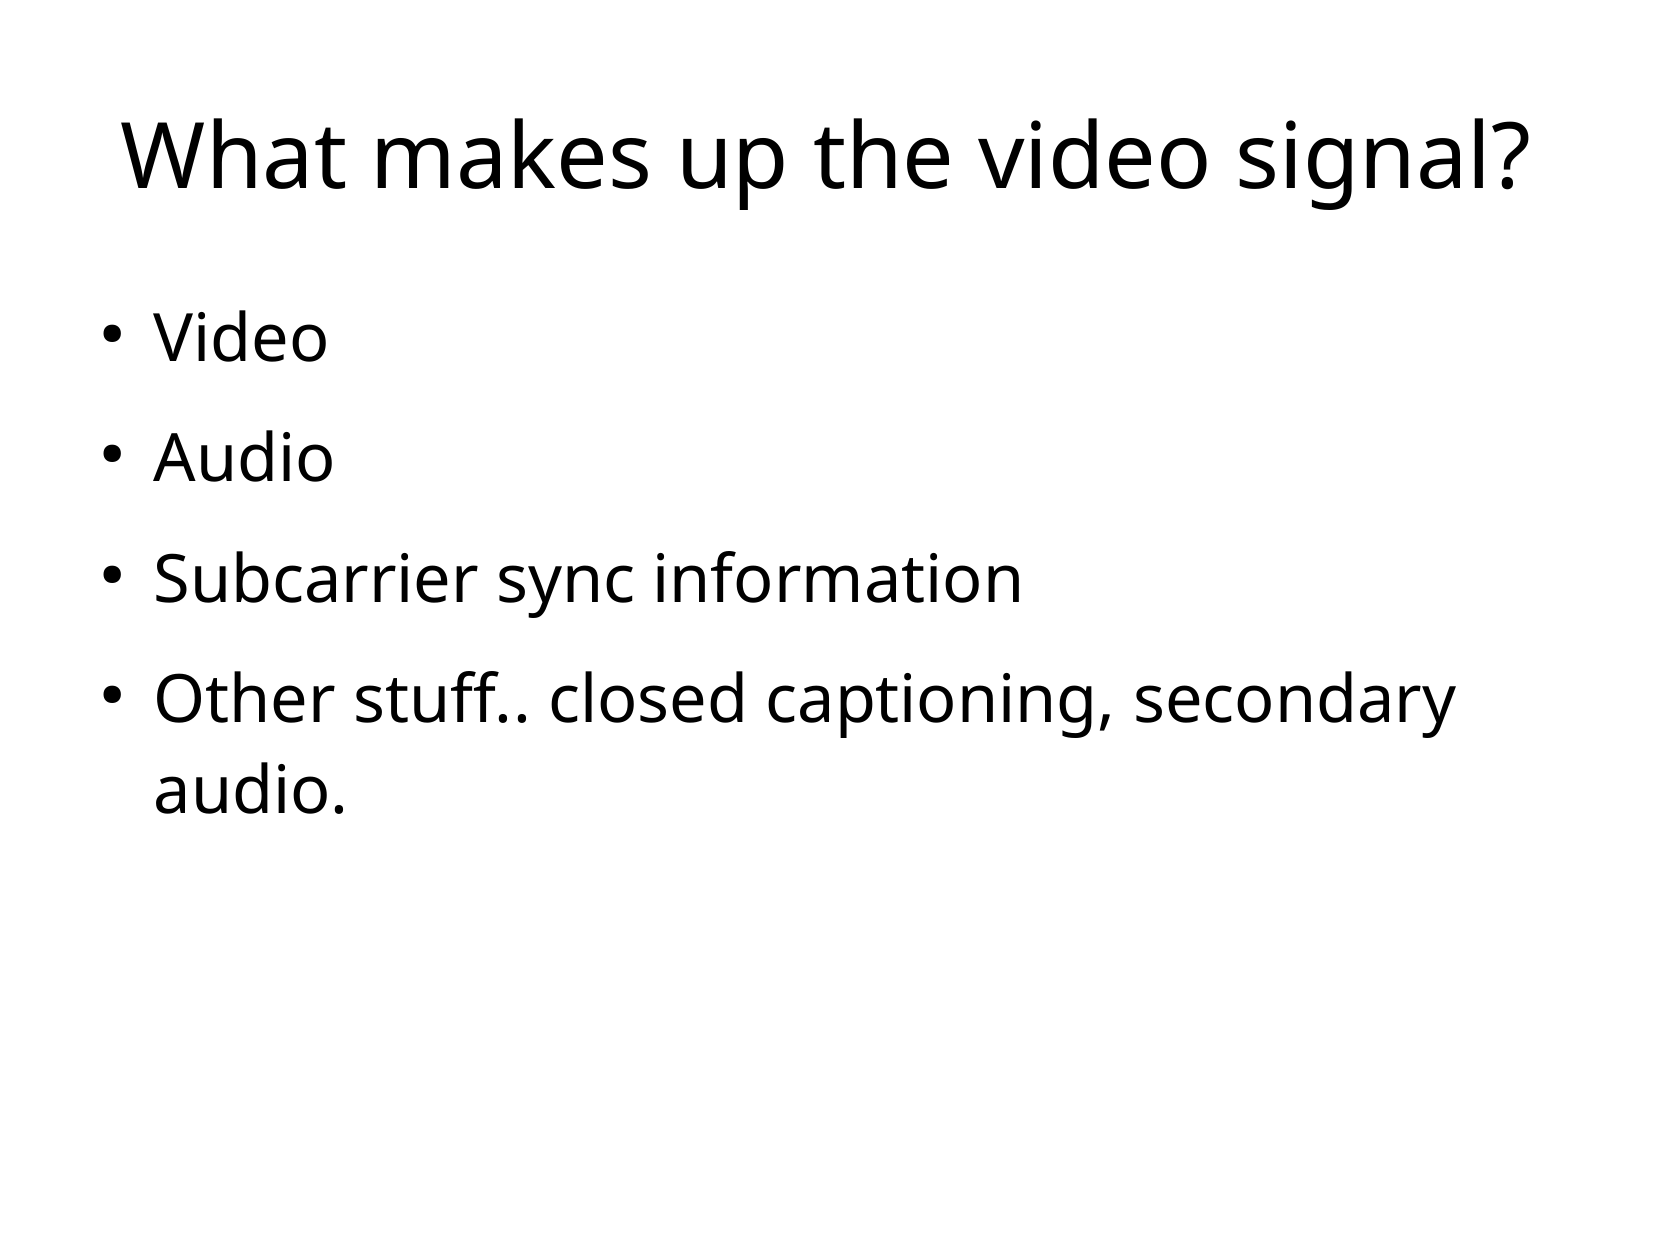

# What makes up the video signal?
Video
Audio
Subcarrier sync information
Other stuff.. closed captioning, secondary audio.